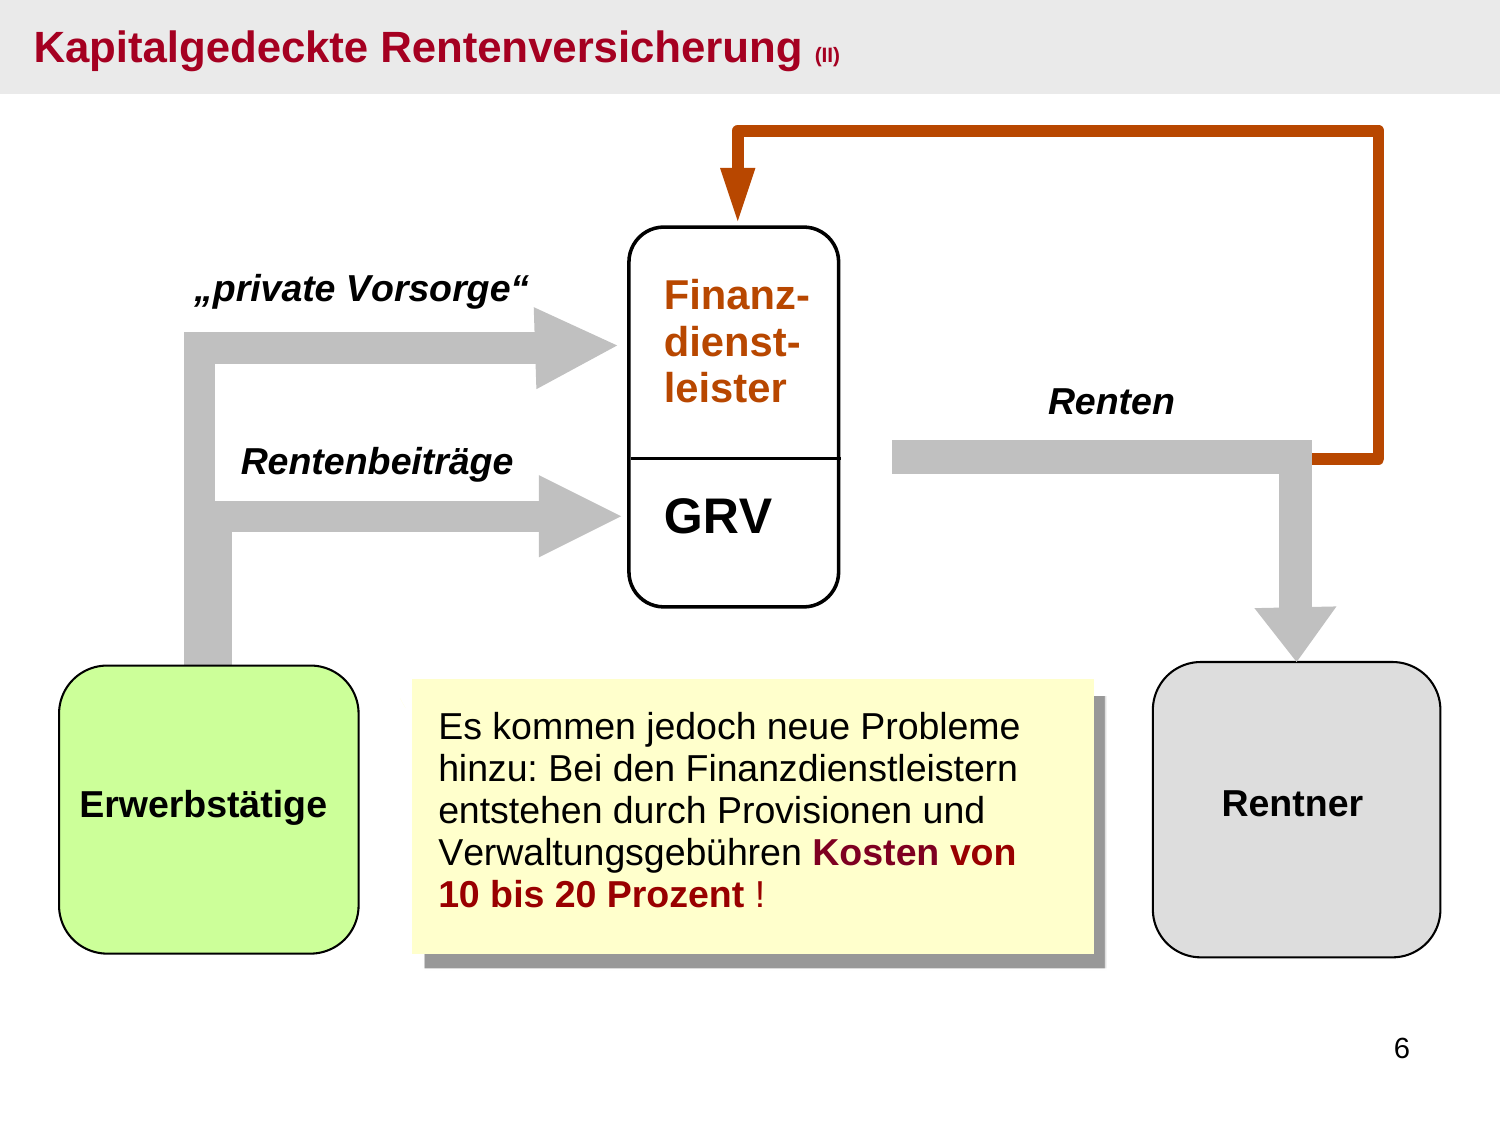

Kapitalgedeckte Rentenversicherung (II)
„private Vorsorge“
Finanz-
dienst-
leister
Renten
Rentenbeiträge
GRV
 Rentner
Erwerbstätige
Es kommen jedoch neue Probleme hinzu: Bei den Finanzdienstleistern entstehen durch Provisionen und Verwaltungsgebühren Kosten von 10 bis 20 Prozent !
6